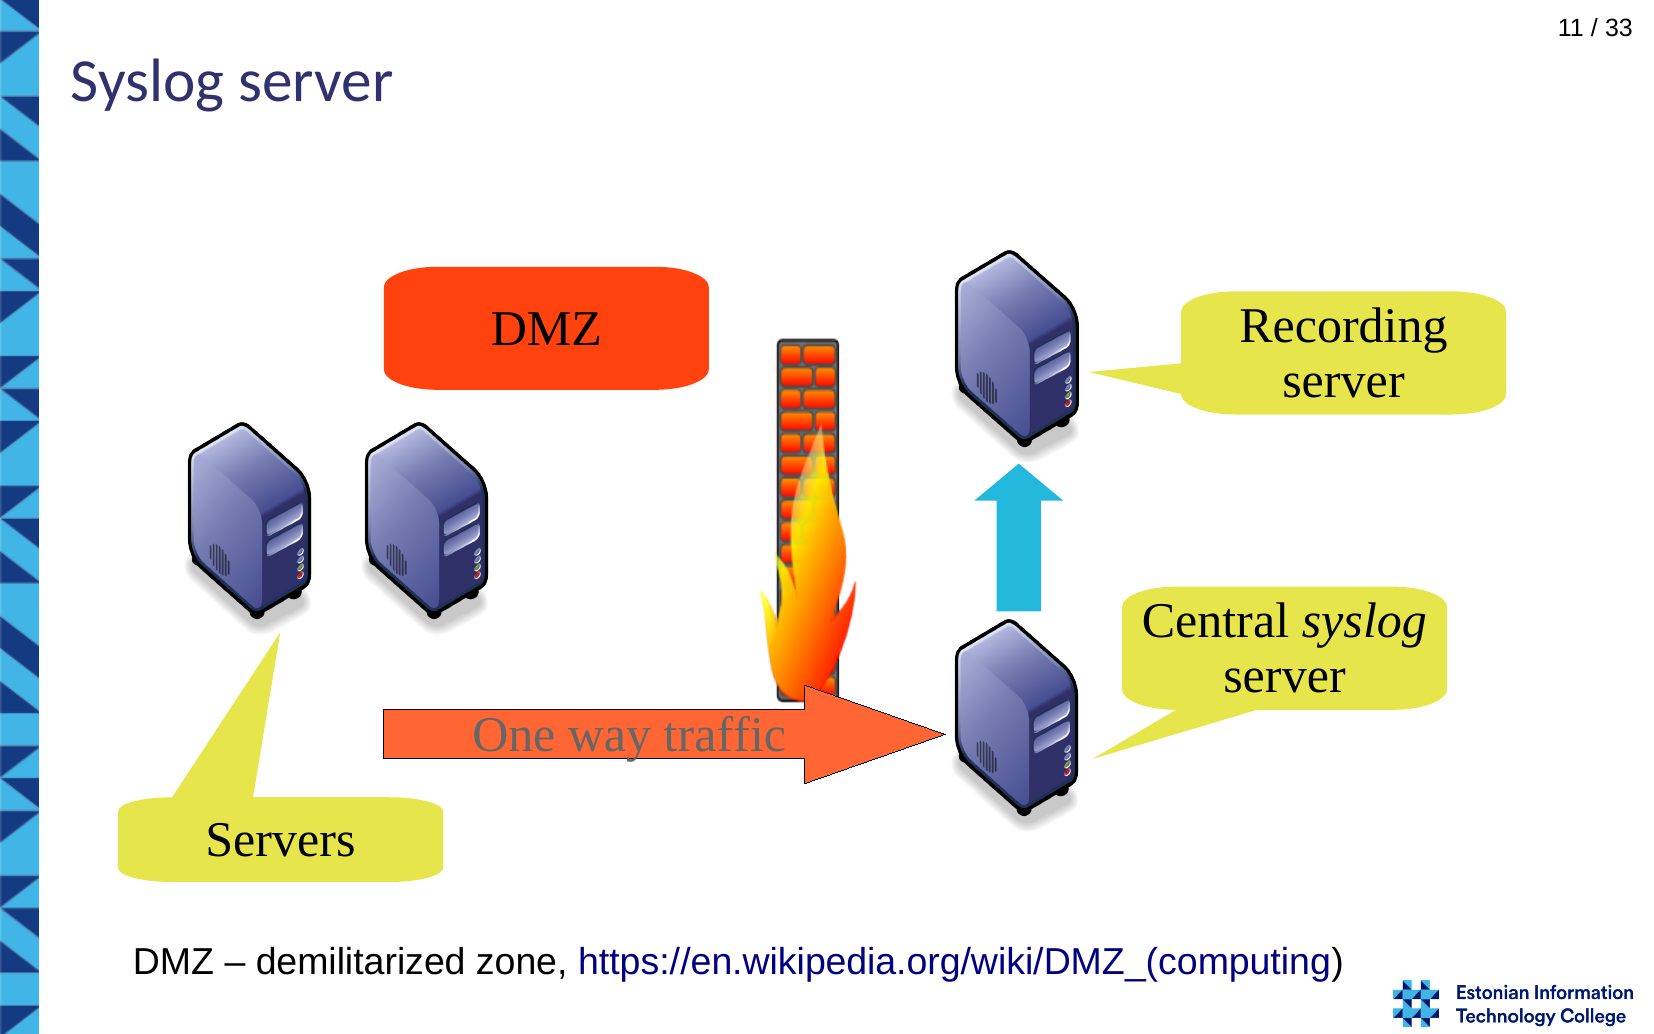

# Syslog server
DMZ
Recording server
Central syslog server
One way traffic
Servers
DMZ – demilitarized zone, https://en.wikipedia.org/wiki/DMZ_(computing)